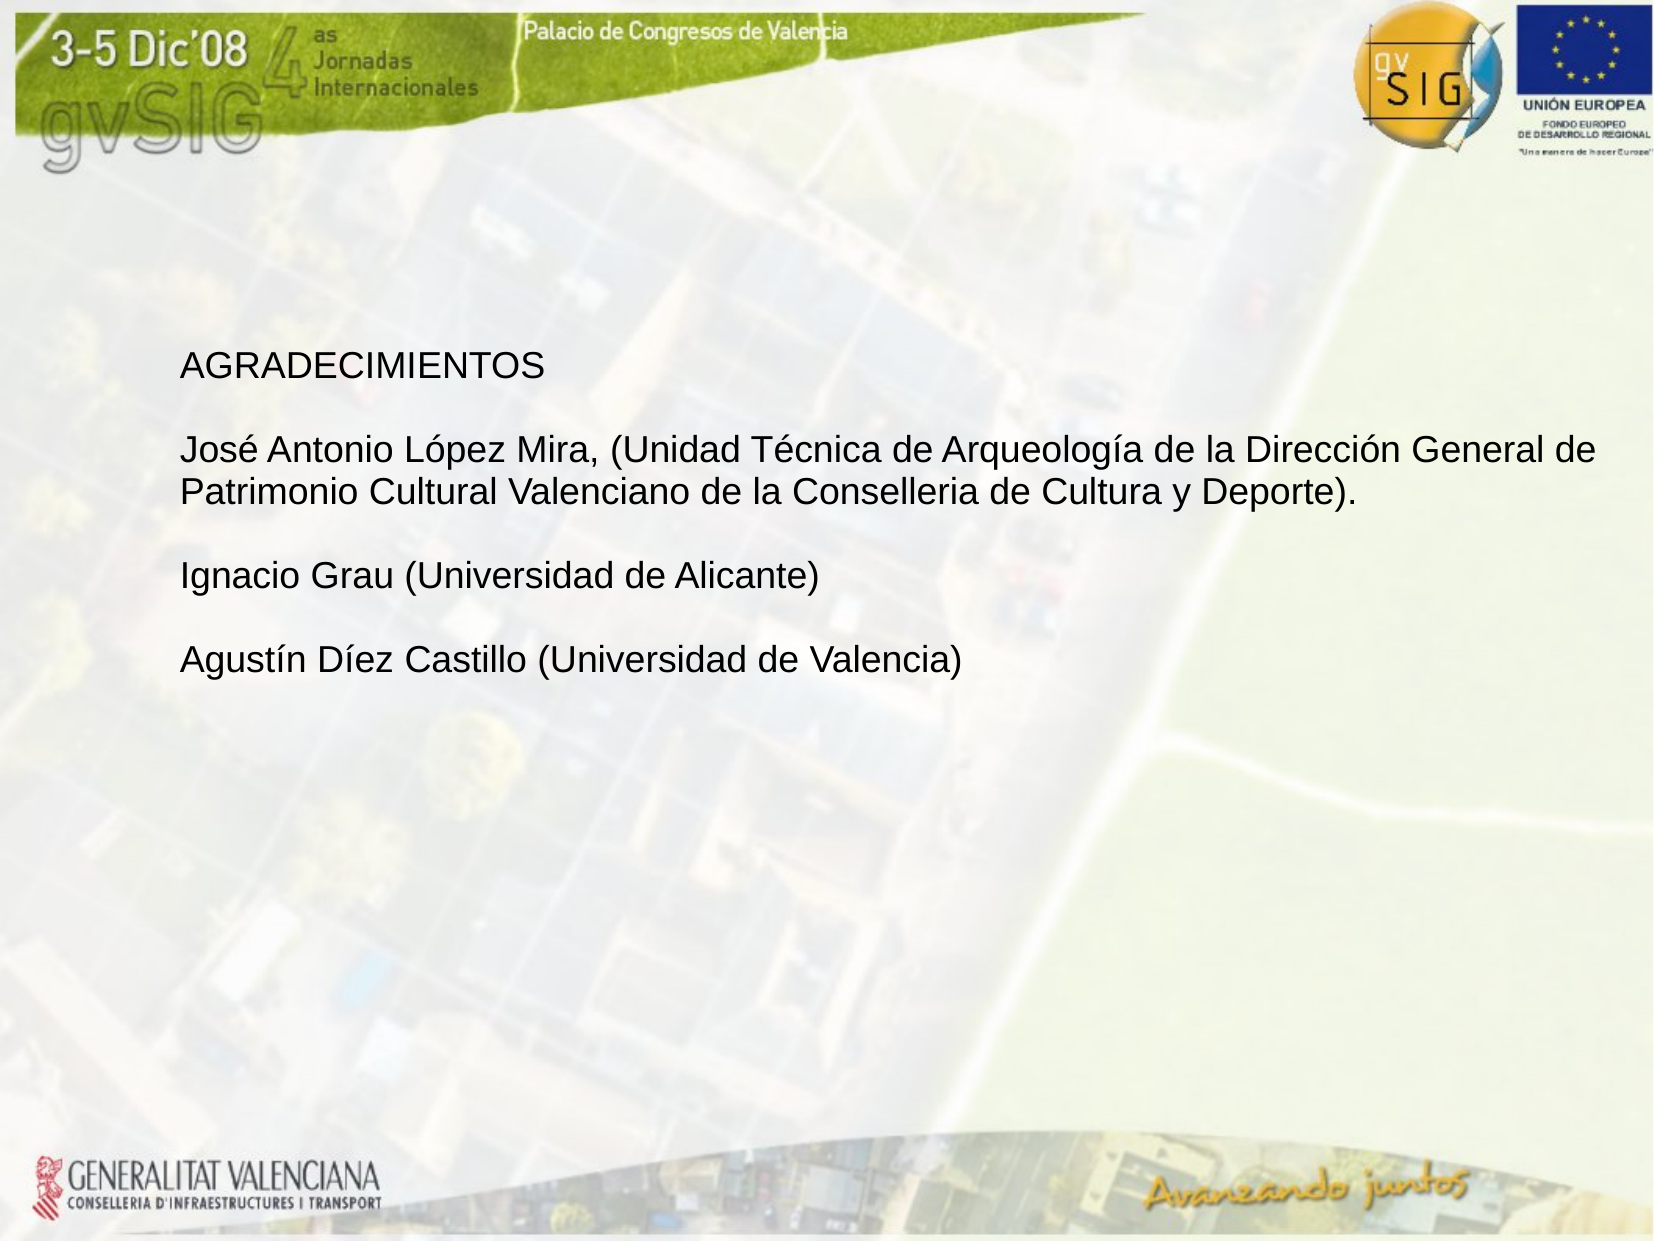

AGRADECIMIENTOS
José Antonio López Mira, (Unidad Técnica de Arqueología de la Dirección General de
Patrimonio Cultural Valenciano de la Conselleria de Cultura y Deporte).
Ignacio Grau (Universidad de Alicante)
Agustín Díez Castillo (Universidad de Valencia)